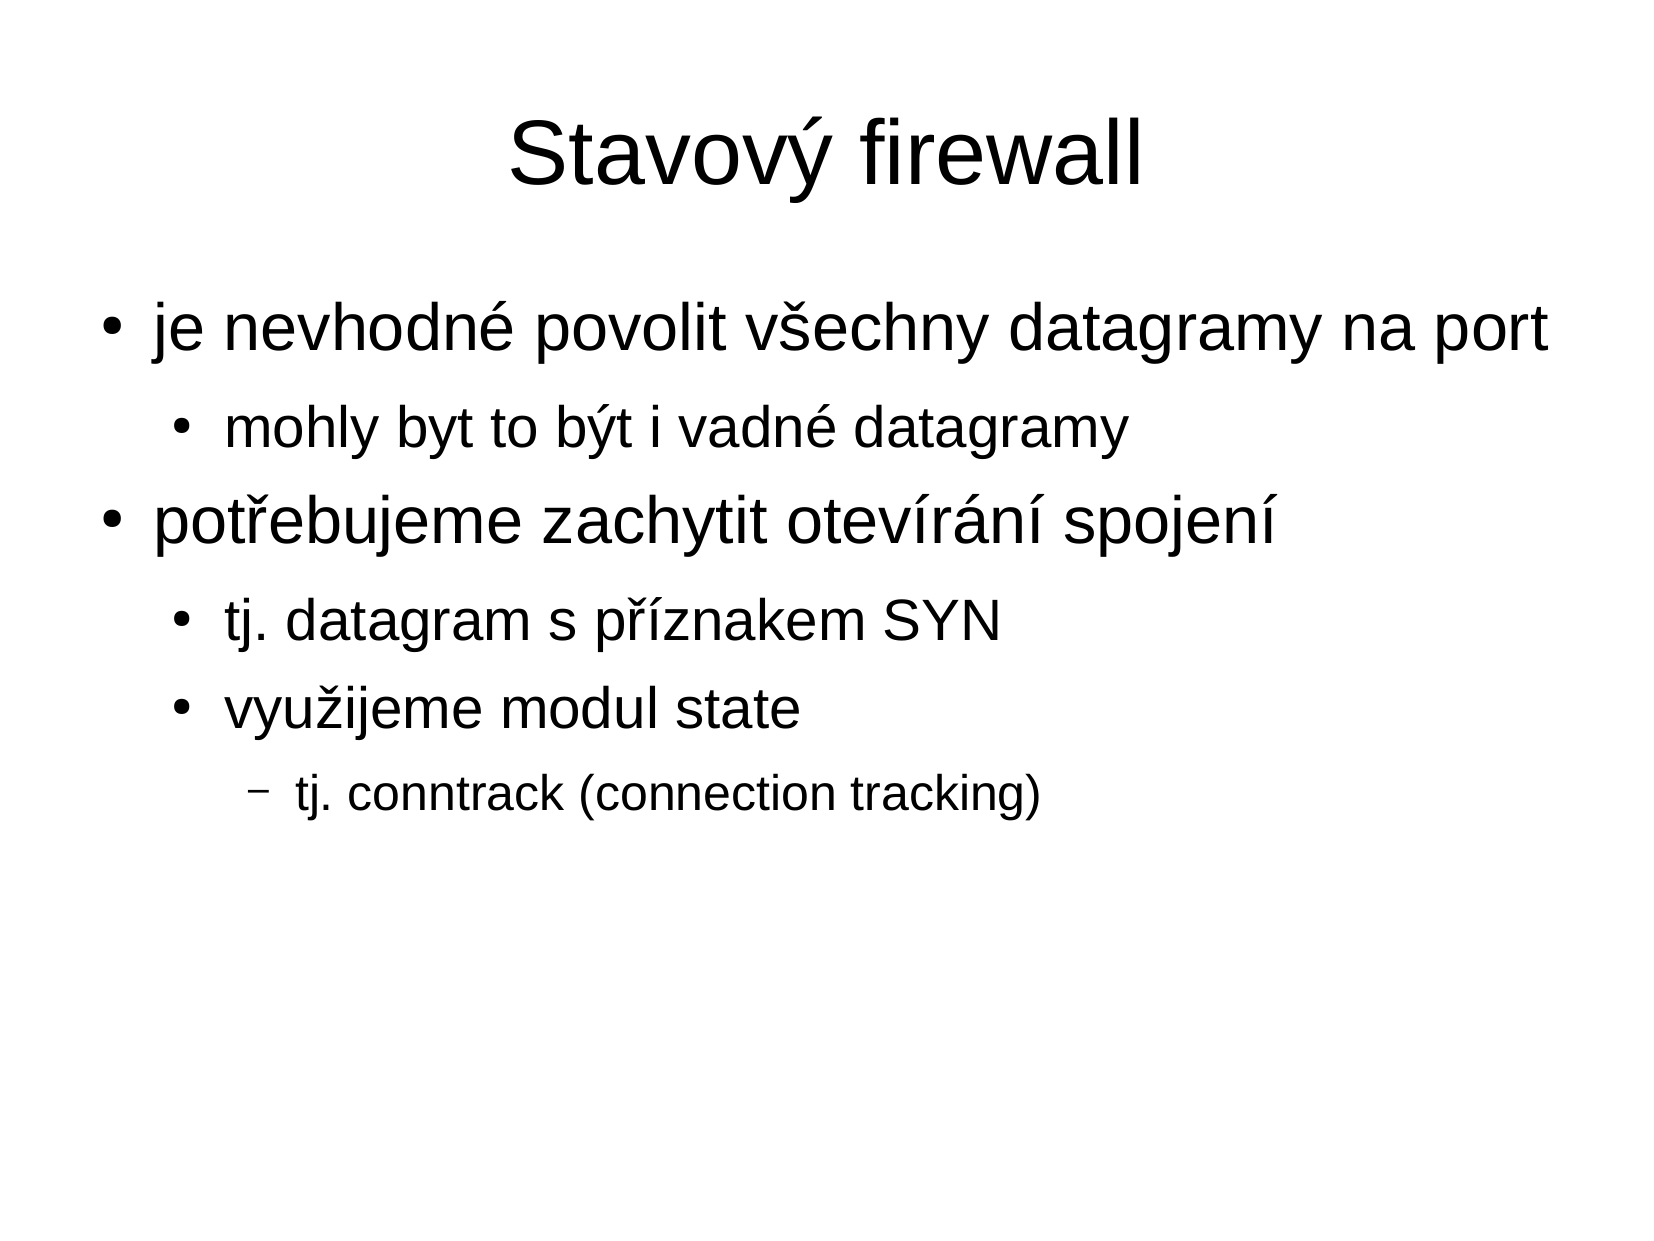

# Stavový firewall
je nevhodné povolit všechny datagramy na port
mohly byt to být i vadné datagramy
potřebujeme zachytit otevírání spojení
tj. datagram s příznakem SYN
využijeme modul state
tj. conntrack (connection tracking)